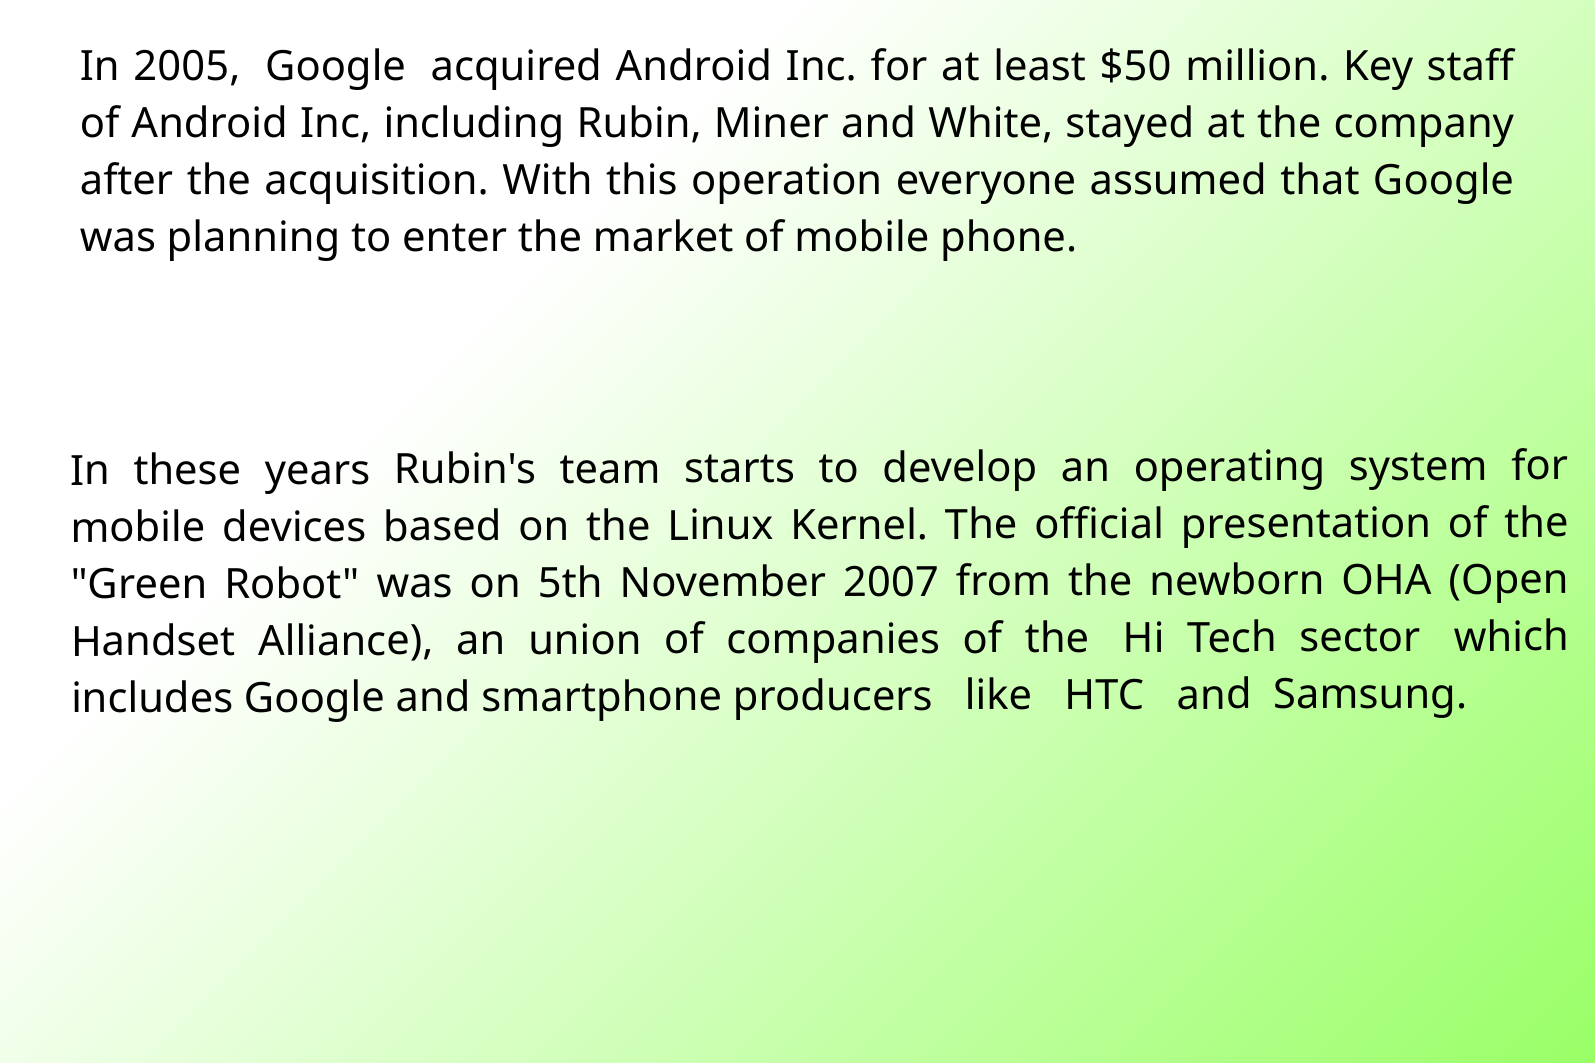

#
In 2005,  Google  acquired Android Inc. for at least $50 million. Key staff of Android Inc, including Rubin, Miner and White, stayed at the company after the acquisition. With this operation everyone assumed that Google was planning to enter the market of mobile phone.
In these years Rubin's team starts to develop an operating system for mobile devices based on the Linux Kernel. The official presentation of the "Green Robot" was on 5th November 2007 from the newborn OHA (Open Handset Alliance), an union of companies of the  Hi Tech sector  which includes Google and smartphone producers   like   HTC  and  Samsung.